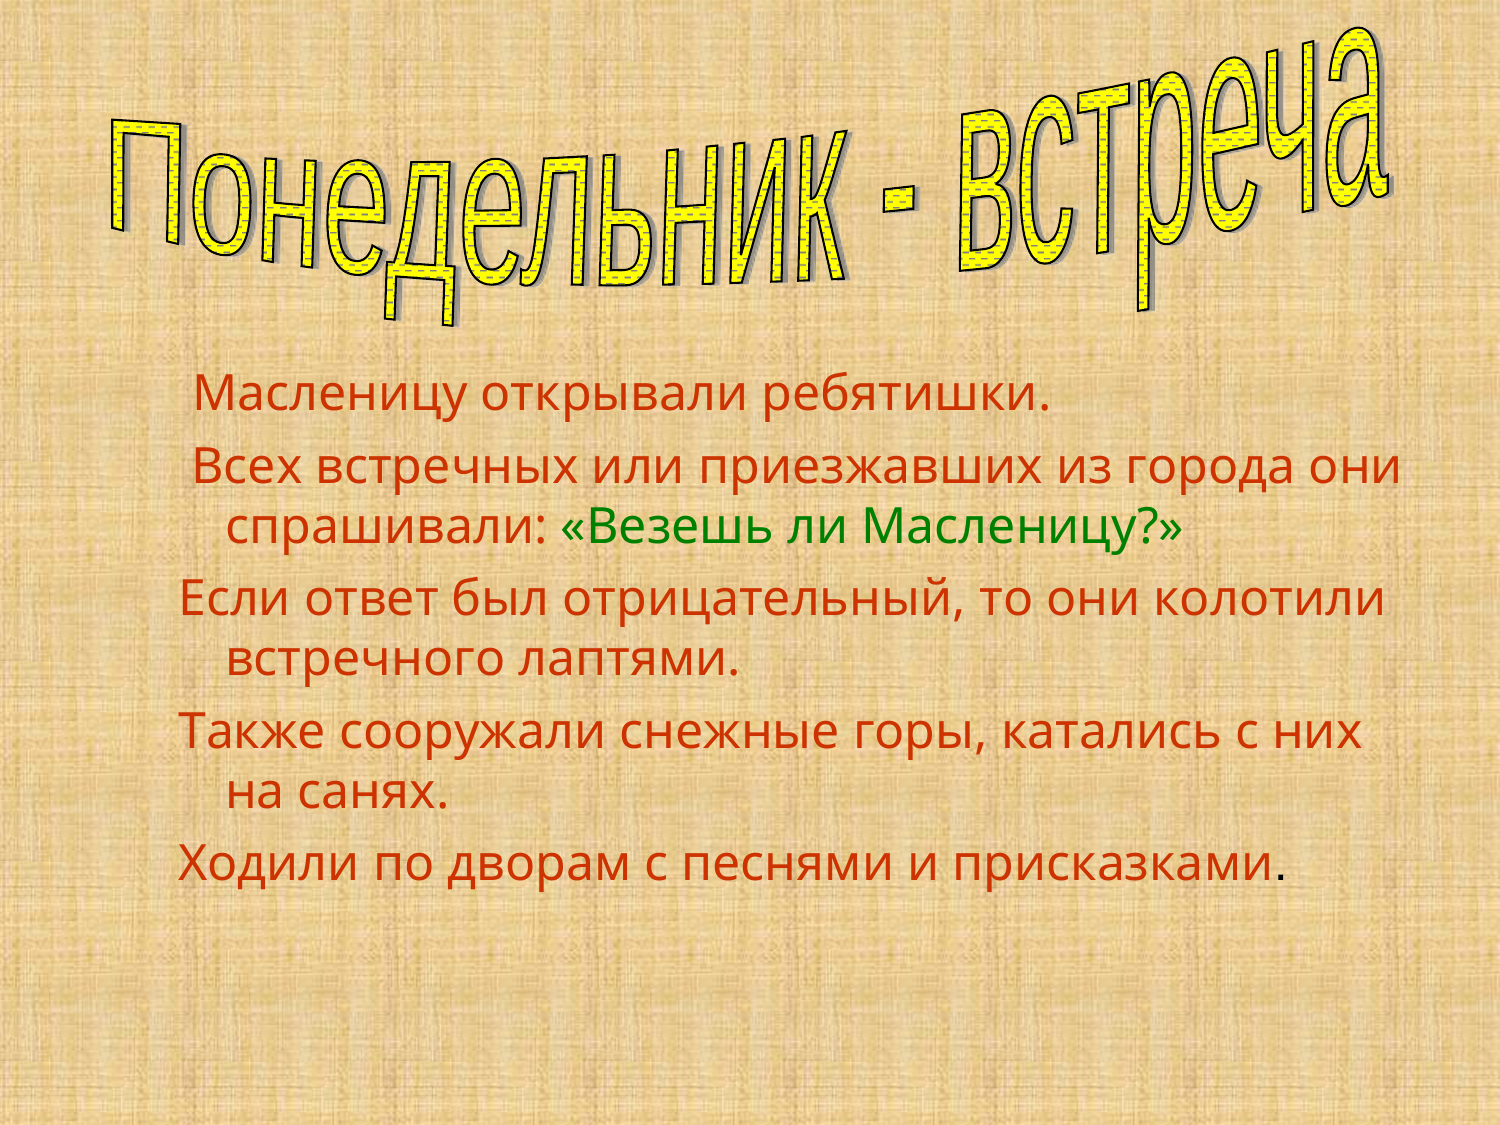

Понедельник - встреча
# Масленицу открывали ребятишки.
 Всех встречных или приезжавших из города они спрашивали: «Везешь ли Масленицу?»
Если ответ был отрицательный, то они колотили встречного лаптями.
Также сооружали снежные горы, катались с них на санях.
Ходили по дворам с песнями и присказками.